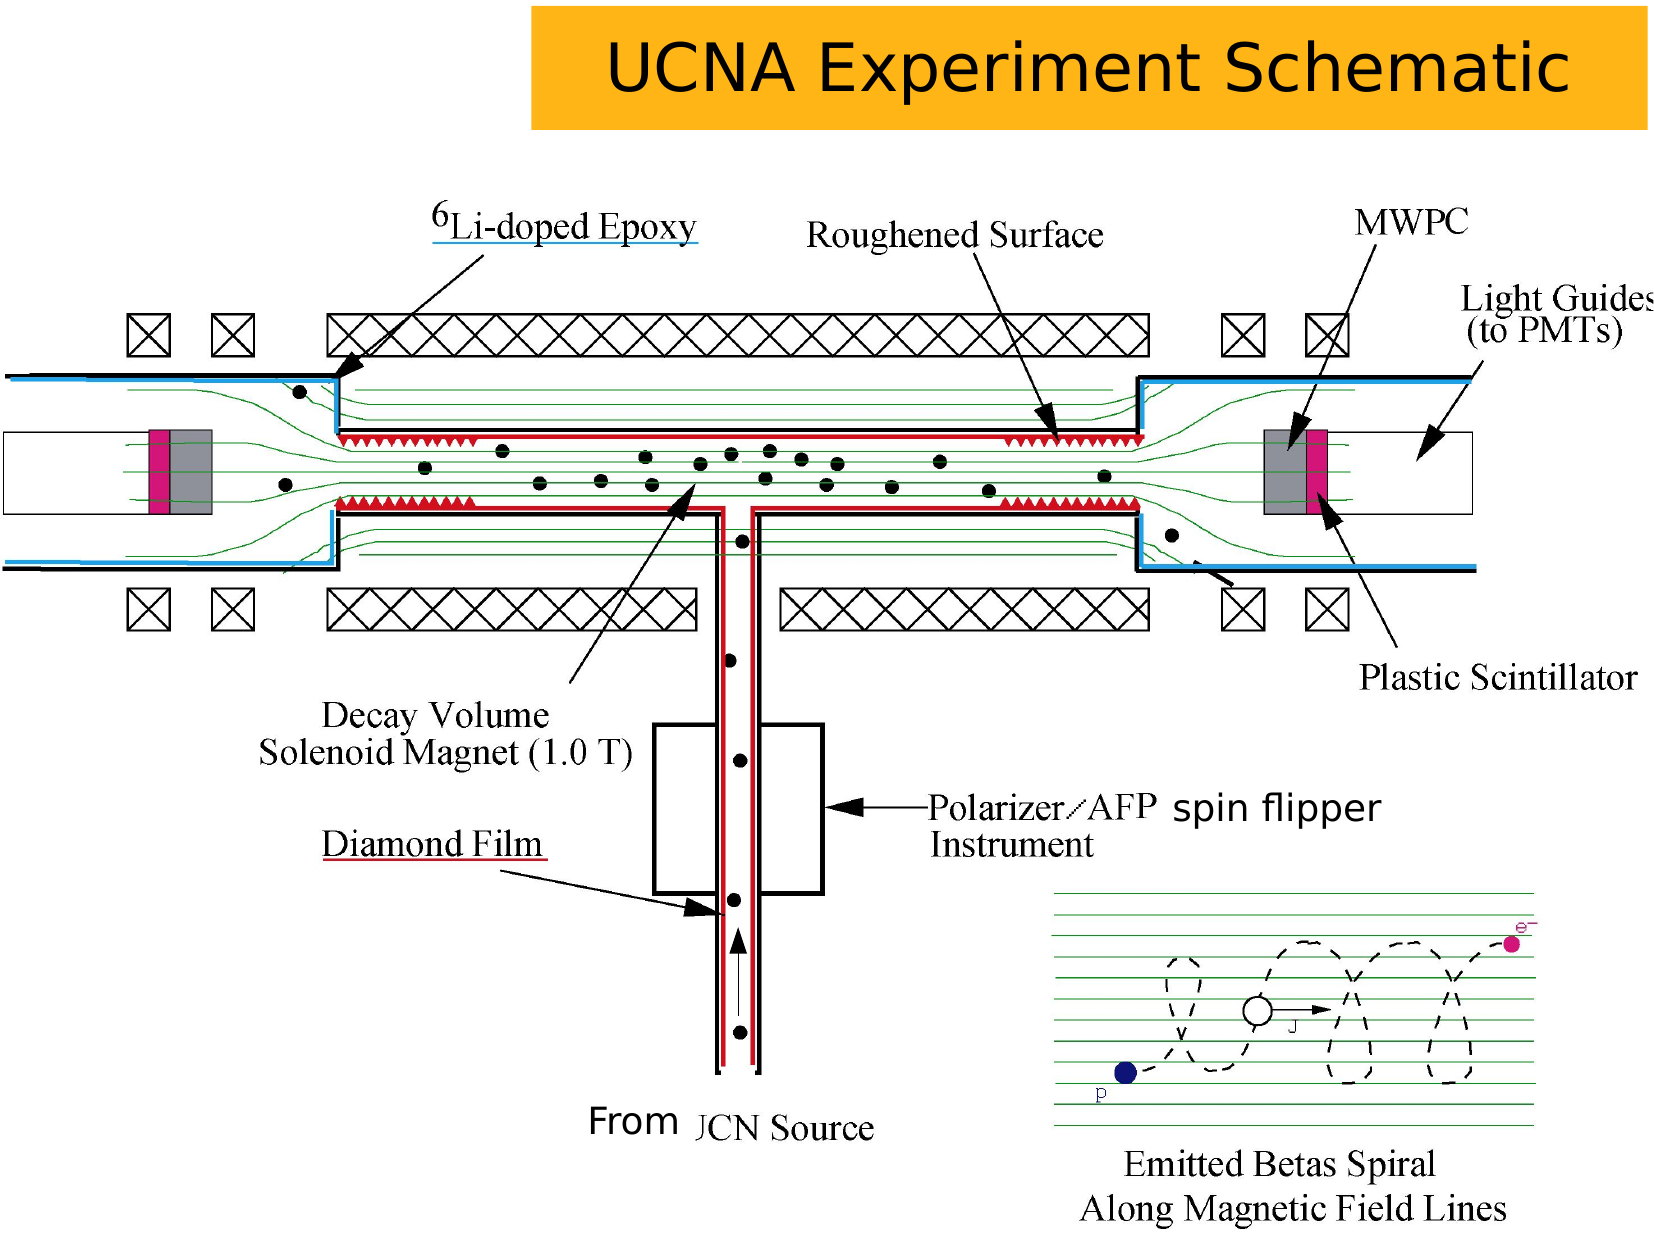

# UCNA Experiment Schematic
spin flipper
From